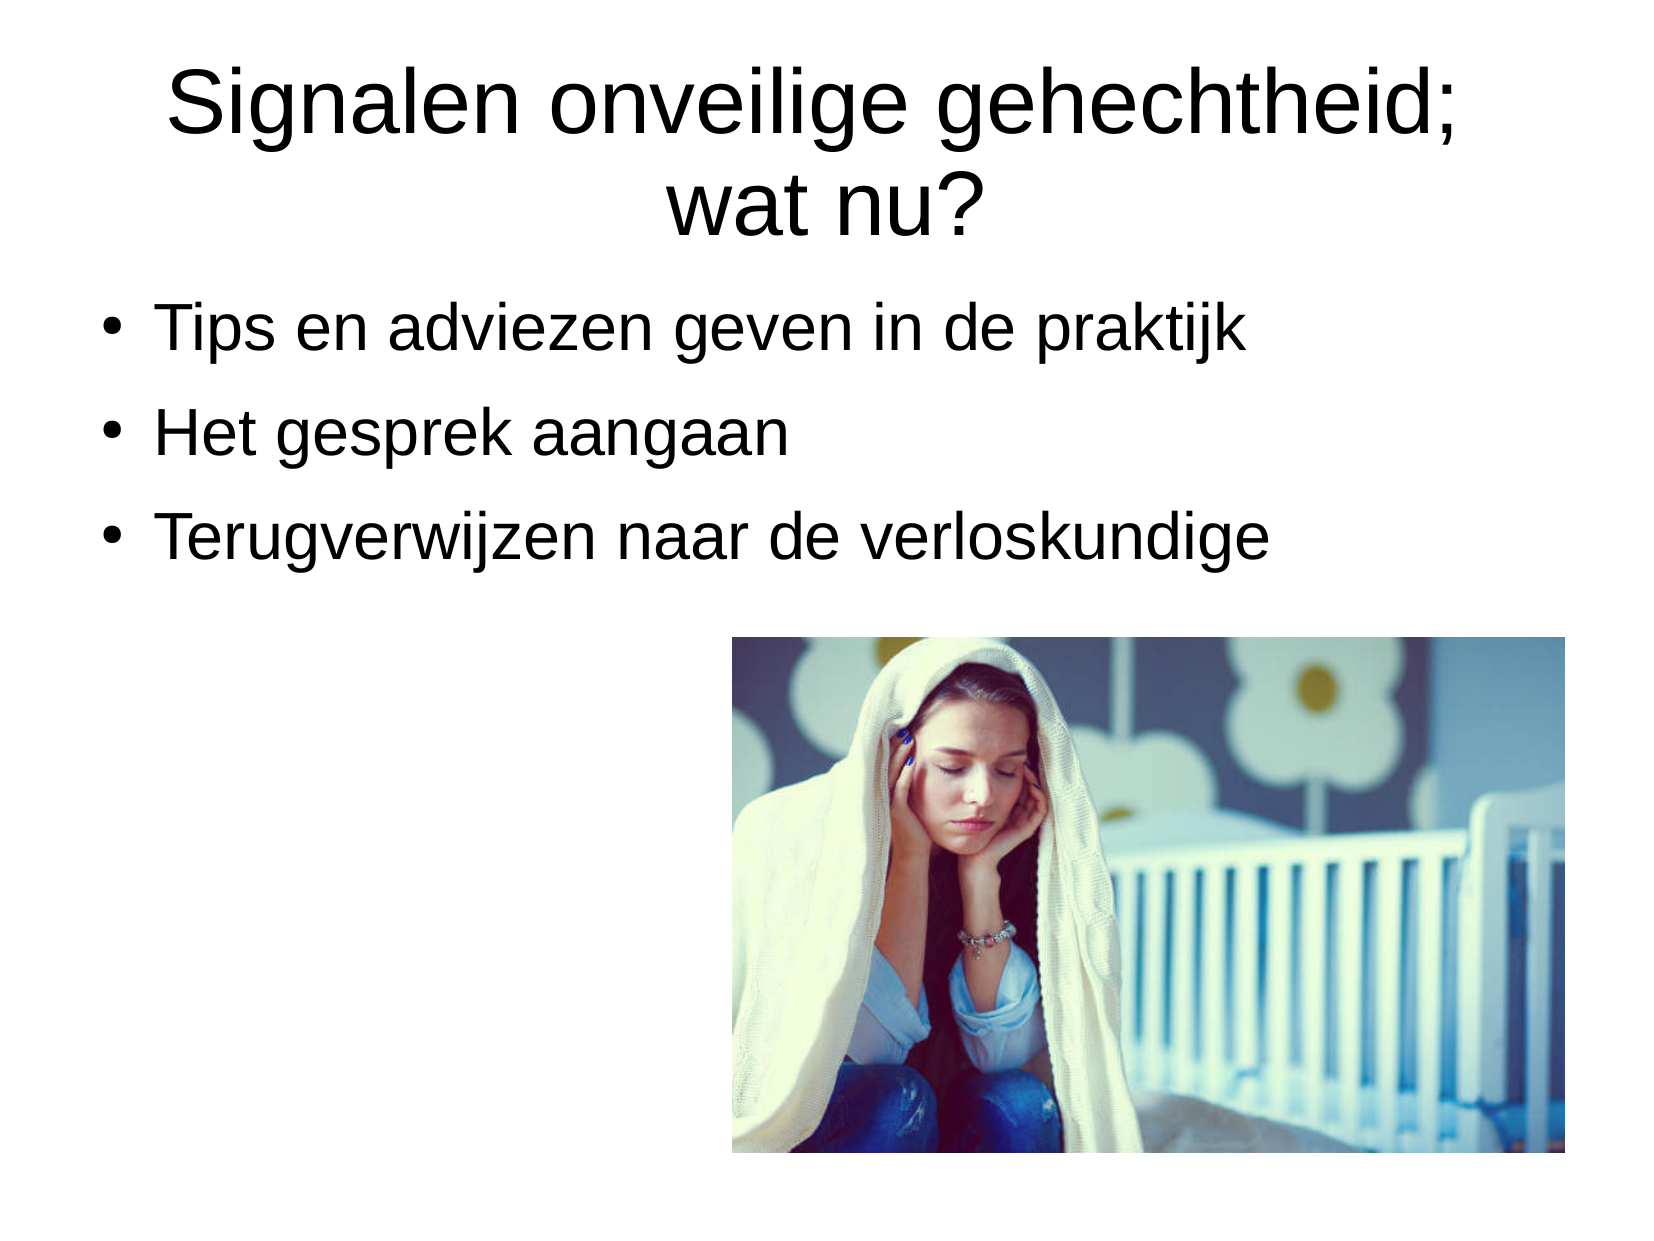

# Signalen onveilige gehechtheid; wat nu?
Tips en adviezen geven in de praktijk
Het gesprek aangaan
Terugverwijzen naar de verloskundige